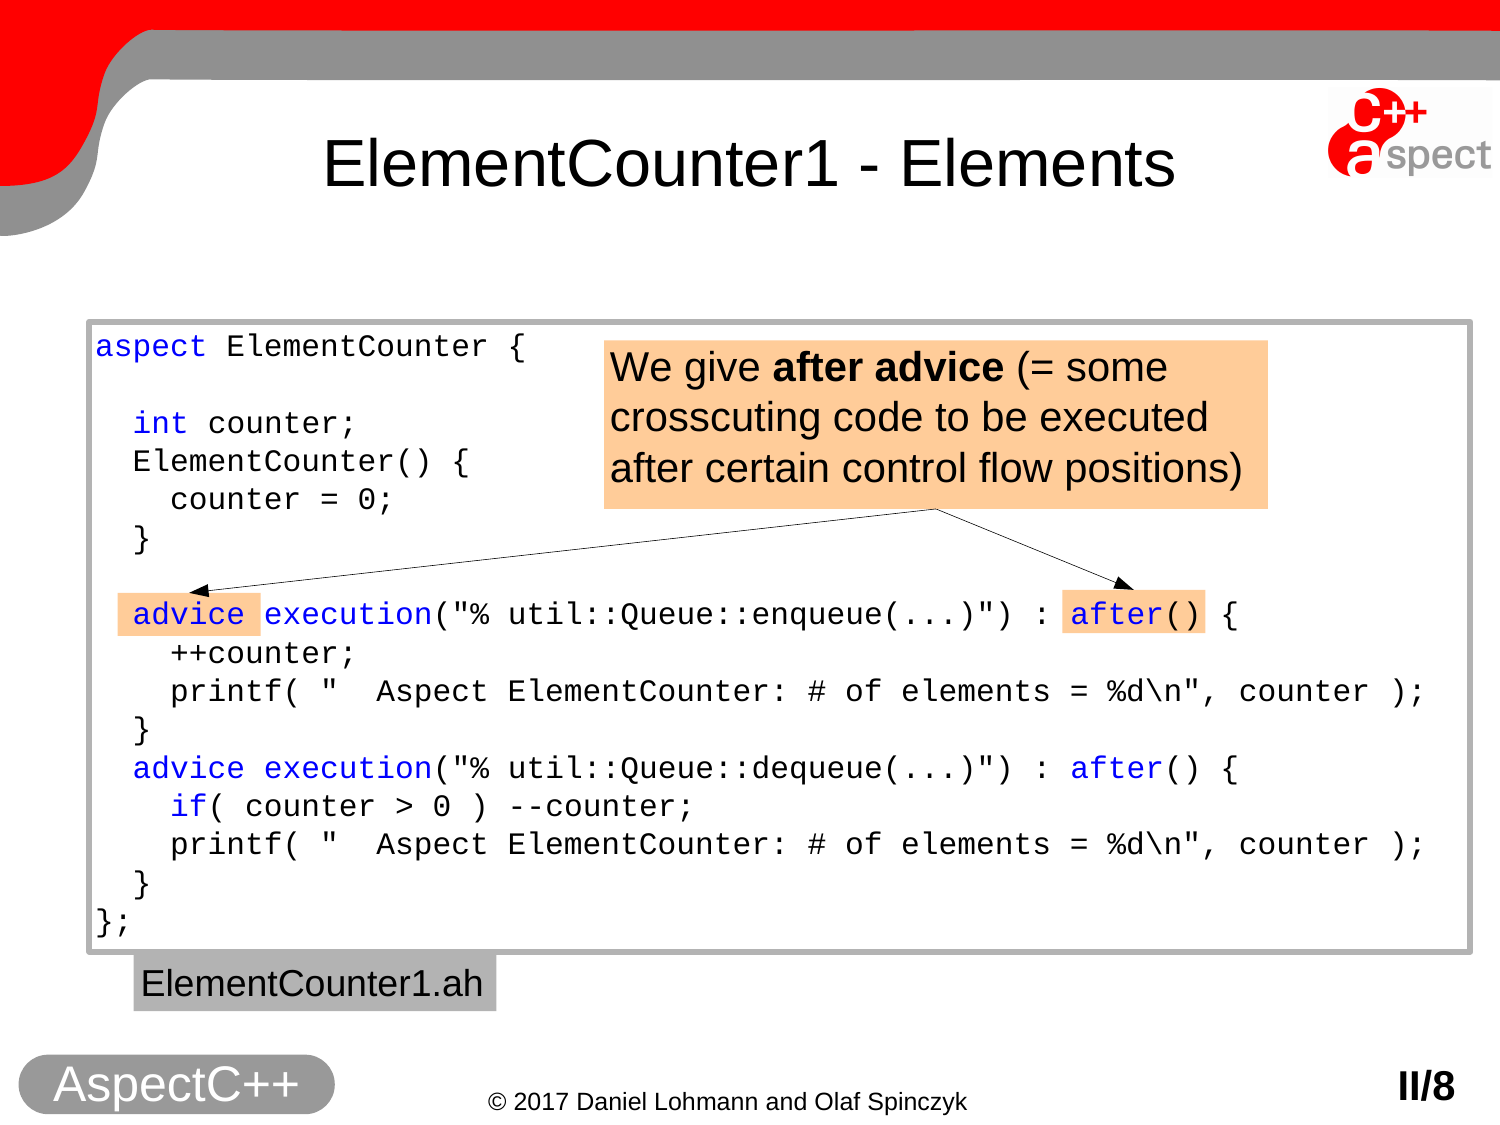

# ElementCounter1 - Elements
aspect ElementCounter {
 int counter;
 ElementCounter() {
 counter = 0;
 }
 advice execution("% util::Queue::enqueue(...)") : after() {
 ++counter;
 printf( " Aspect ElementCounter: # of elements = %d\n", counter );
 }
 advice execution("% util::Queue::dequeue(...)") : after() {
 if( counter > 0 ) --counter;
 printf( " Aspect ElementCounter: # of elements = %d\n", counter );
 }
};
We give after advice (= some
crosscuting code to be executed
after certain control flow positions)
ElementCounter1.ah